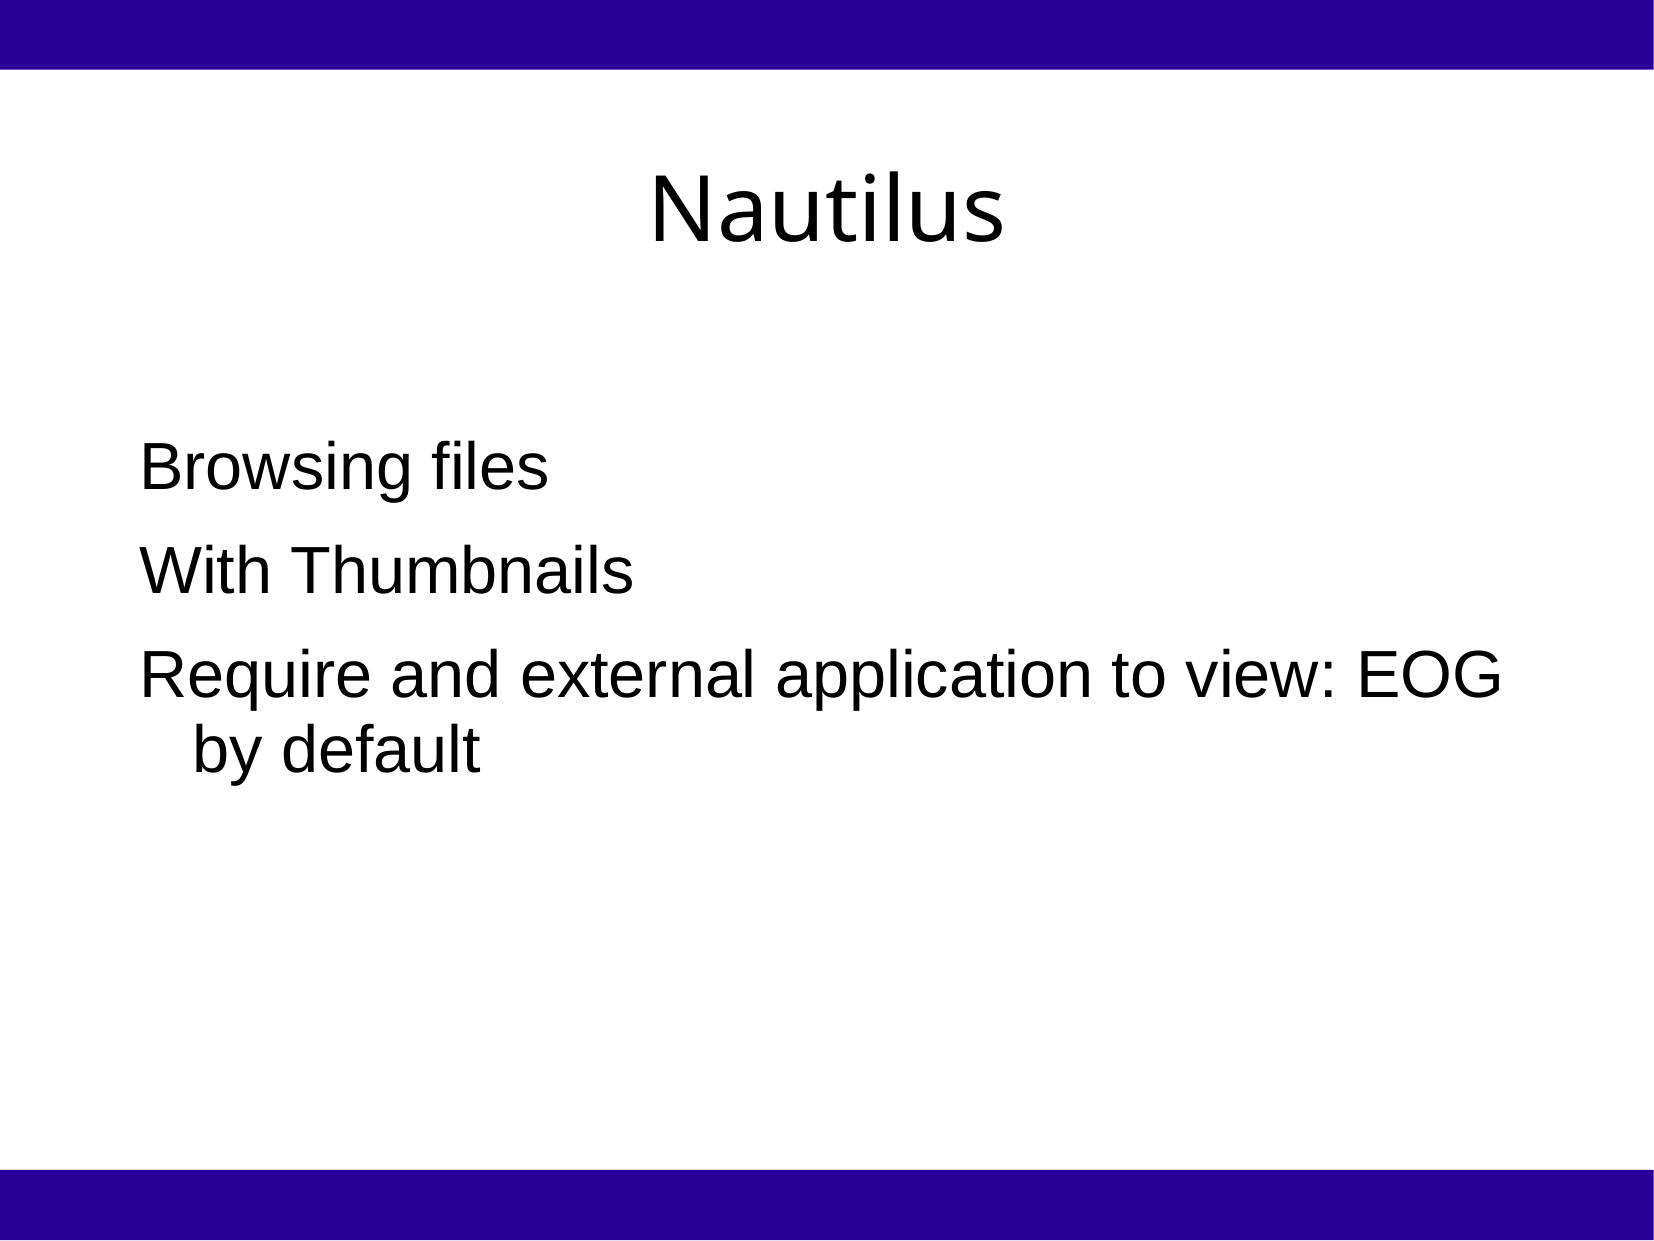

# Nautilus
Browsing files
With Thumbnails
Require and external application to view: EOG by default